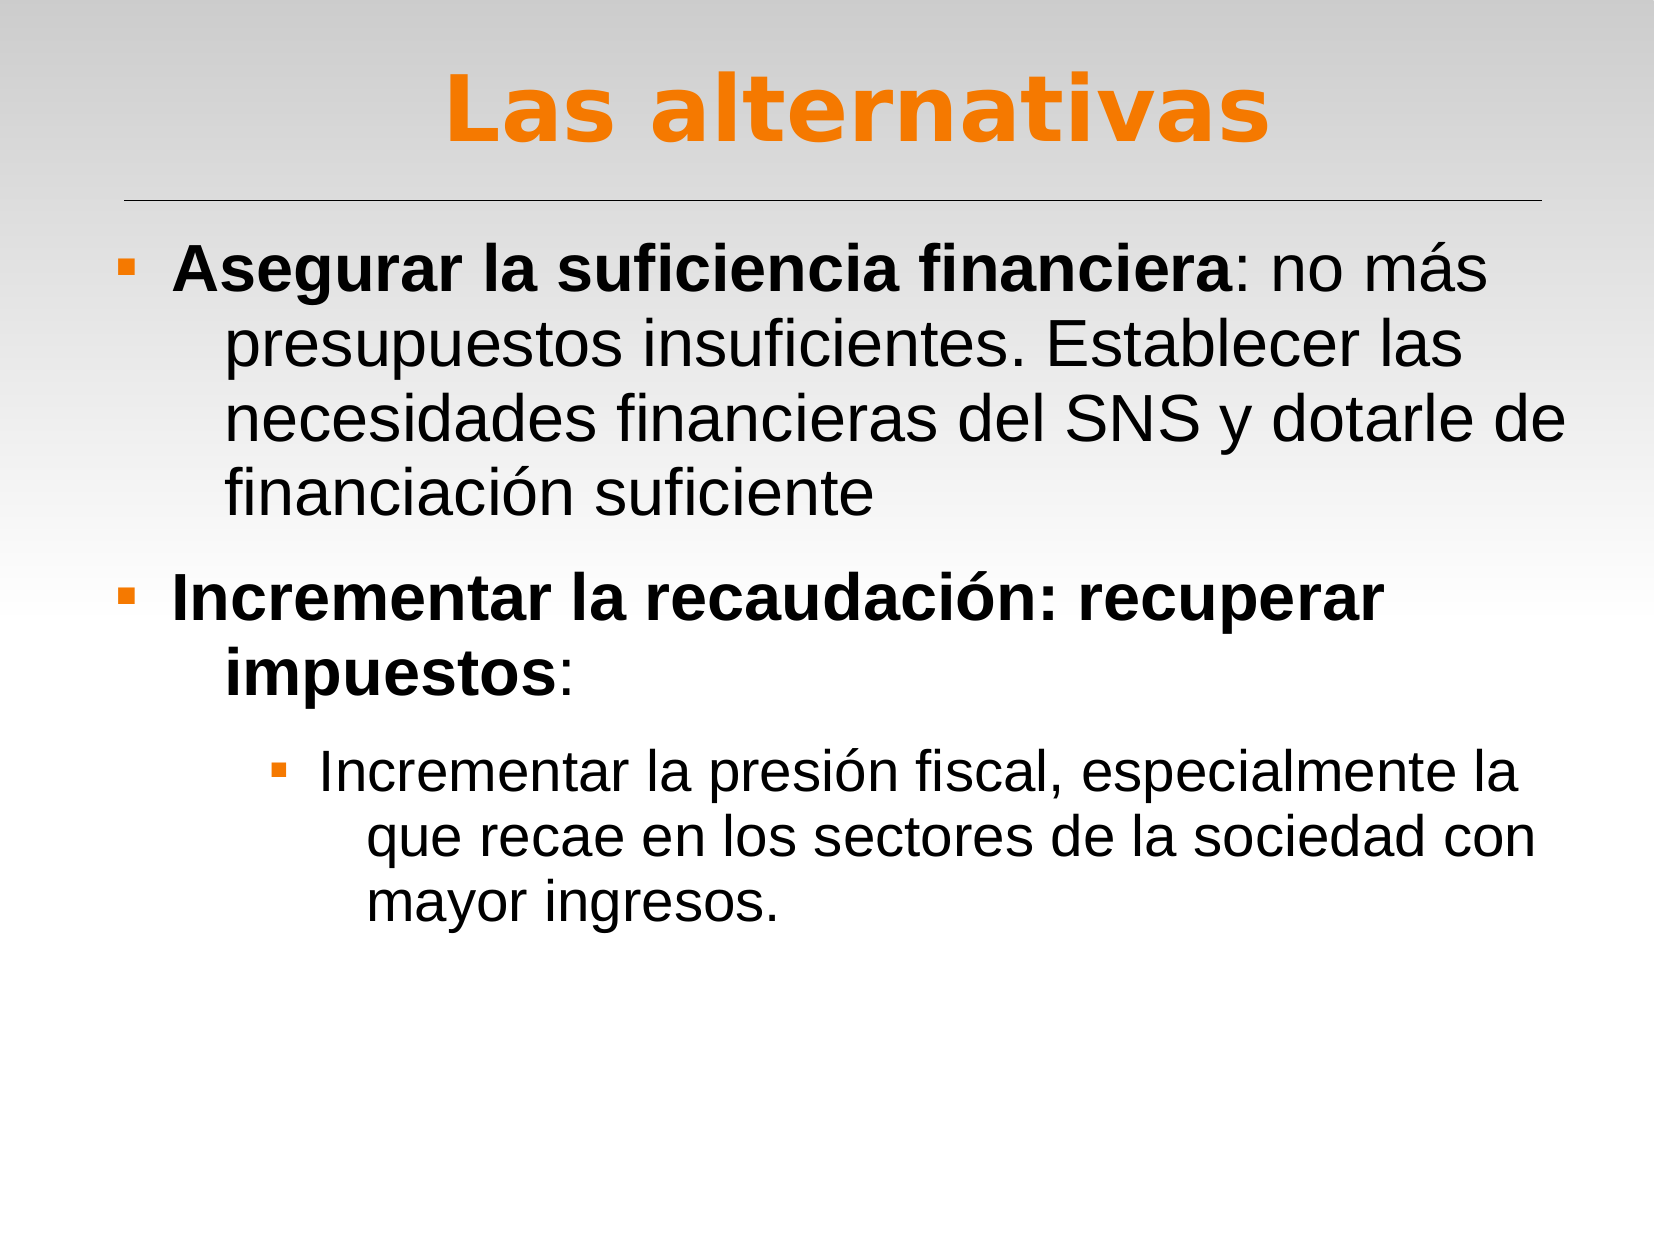

# Las alternativas
Asegurar la suficiencia financiera: no más presupuestos insuficientes. Establecer las necesidades financieras del SNS y dotarle de financiación suficiente
Incrementar la recaudación: recuperar impuestos:
Incrementar la presión fiscal, especialmente la que recae en los sectores de la sociedad con mayor ingresos.